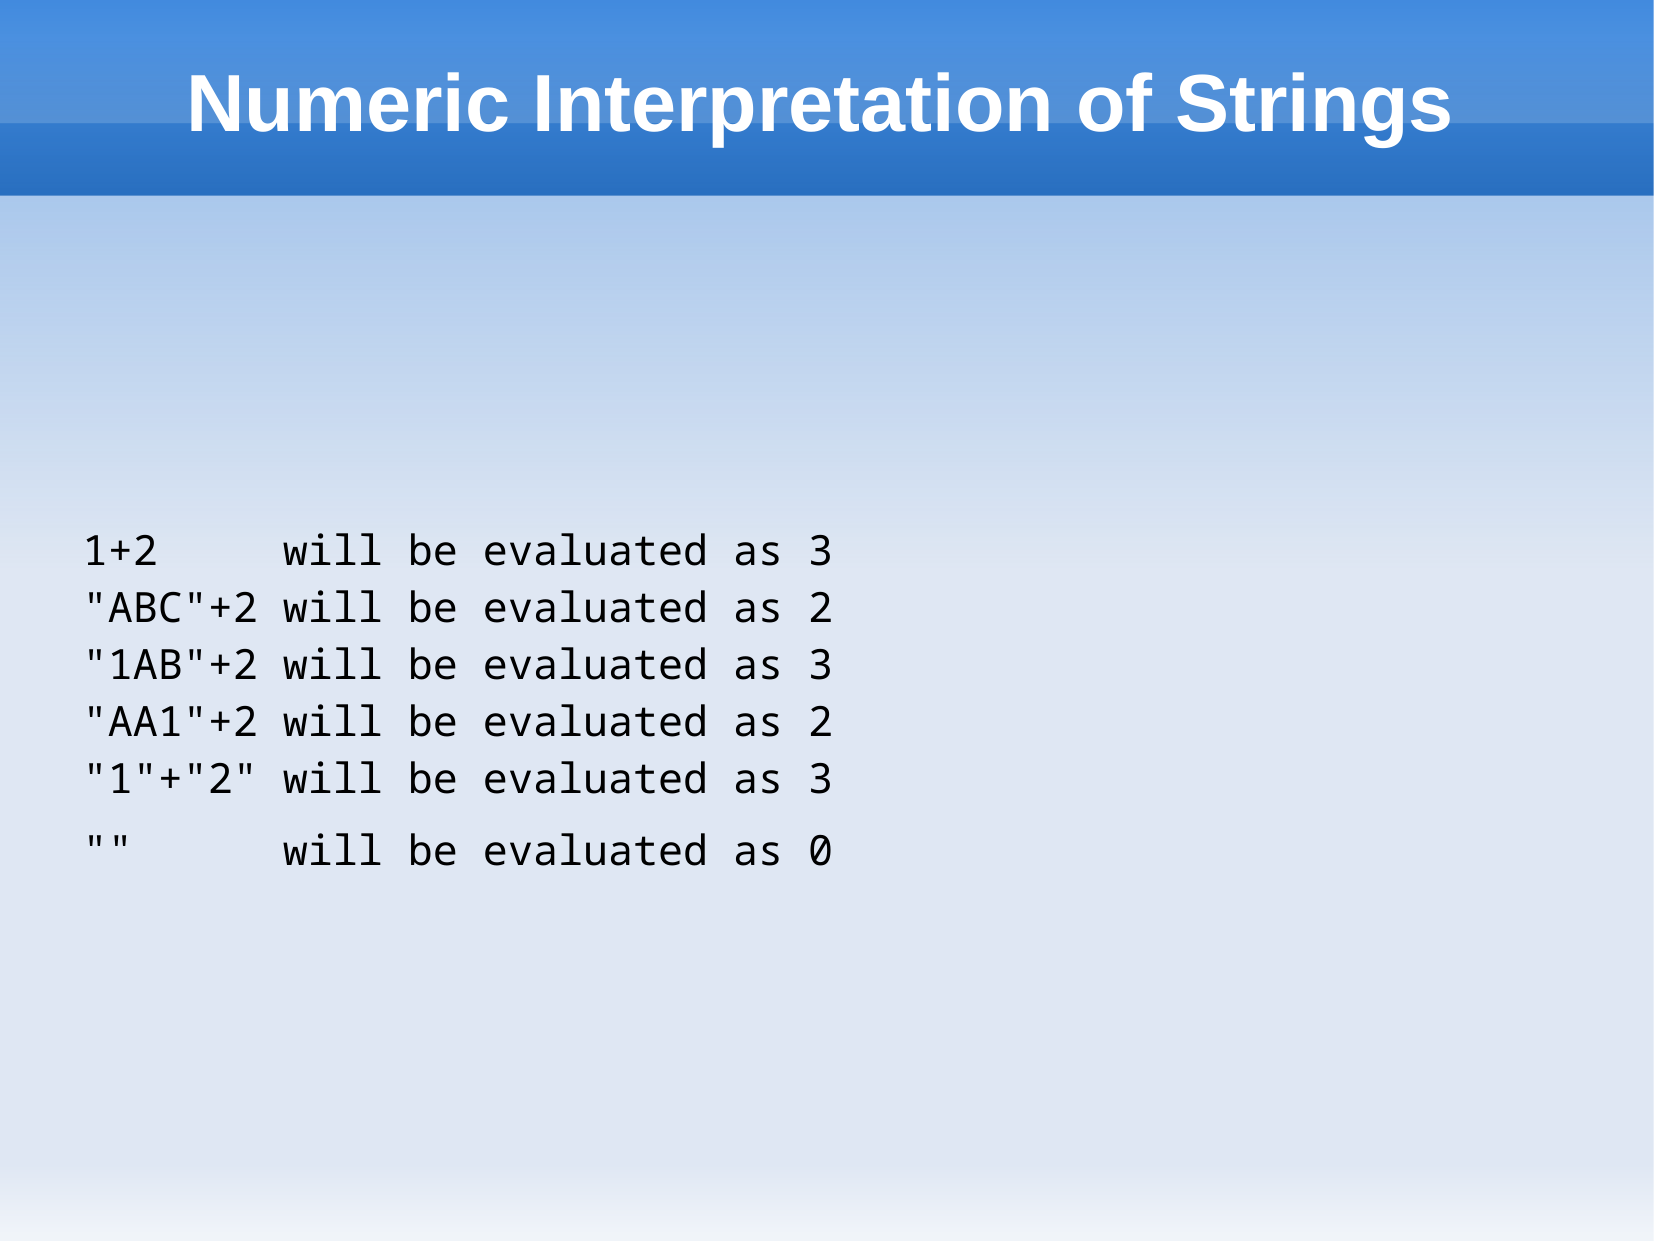

# Numeric Interpretation of Strings
1+2 will be evaluated as 3
"ABC"+2 will be evaluated as 2
"1AB"+2 will be evaluated as 3
"AA1"+2 will be evaluated as 2
"1"+"2" will be evaluated as 3
"" will be evaluated as 0